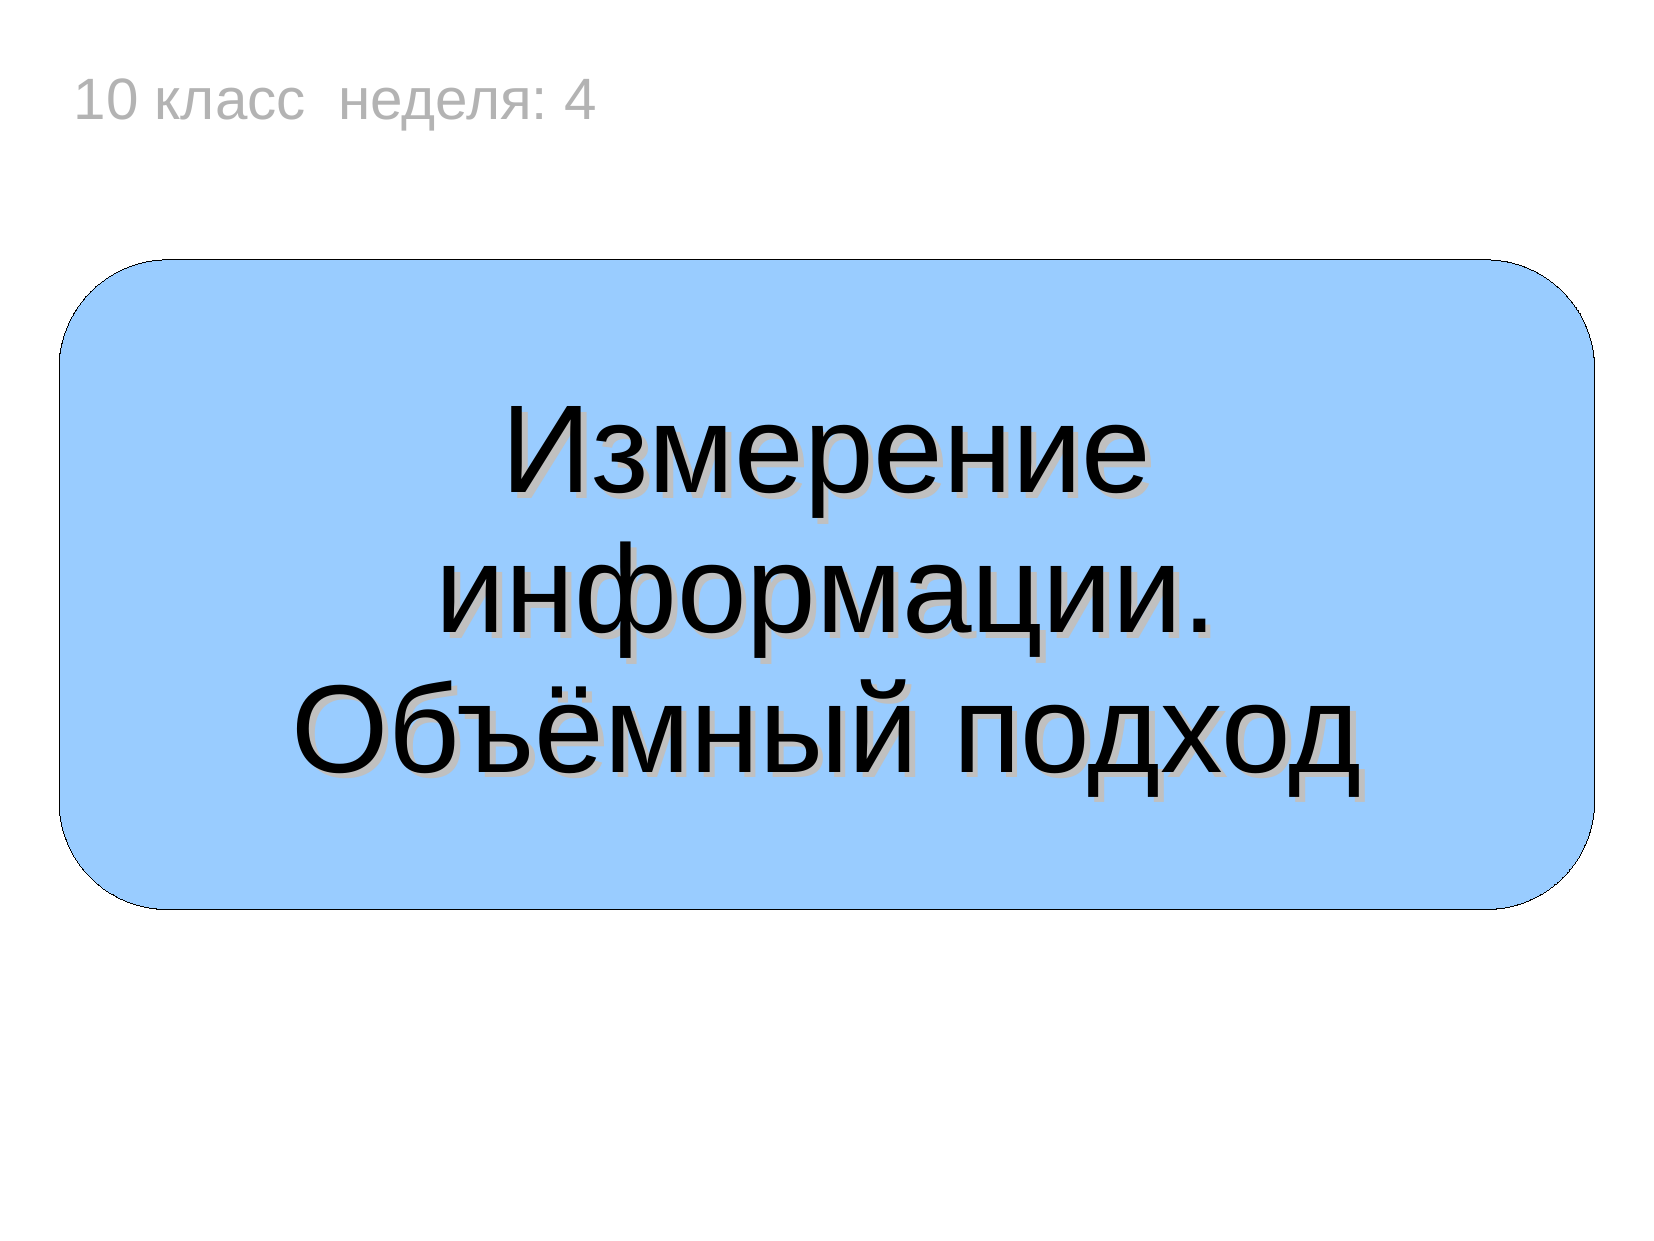

10 класс неделя: 4
Измерение информации.
Объёмный подход